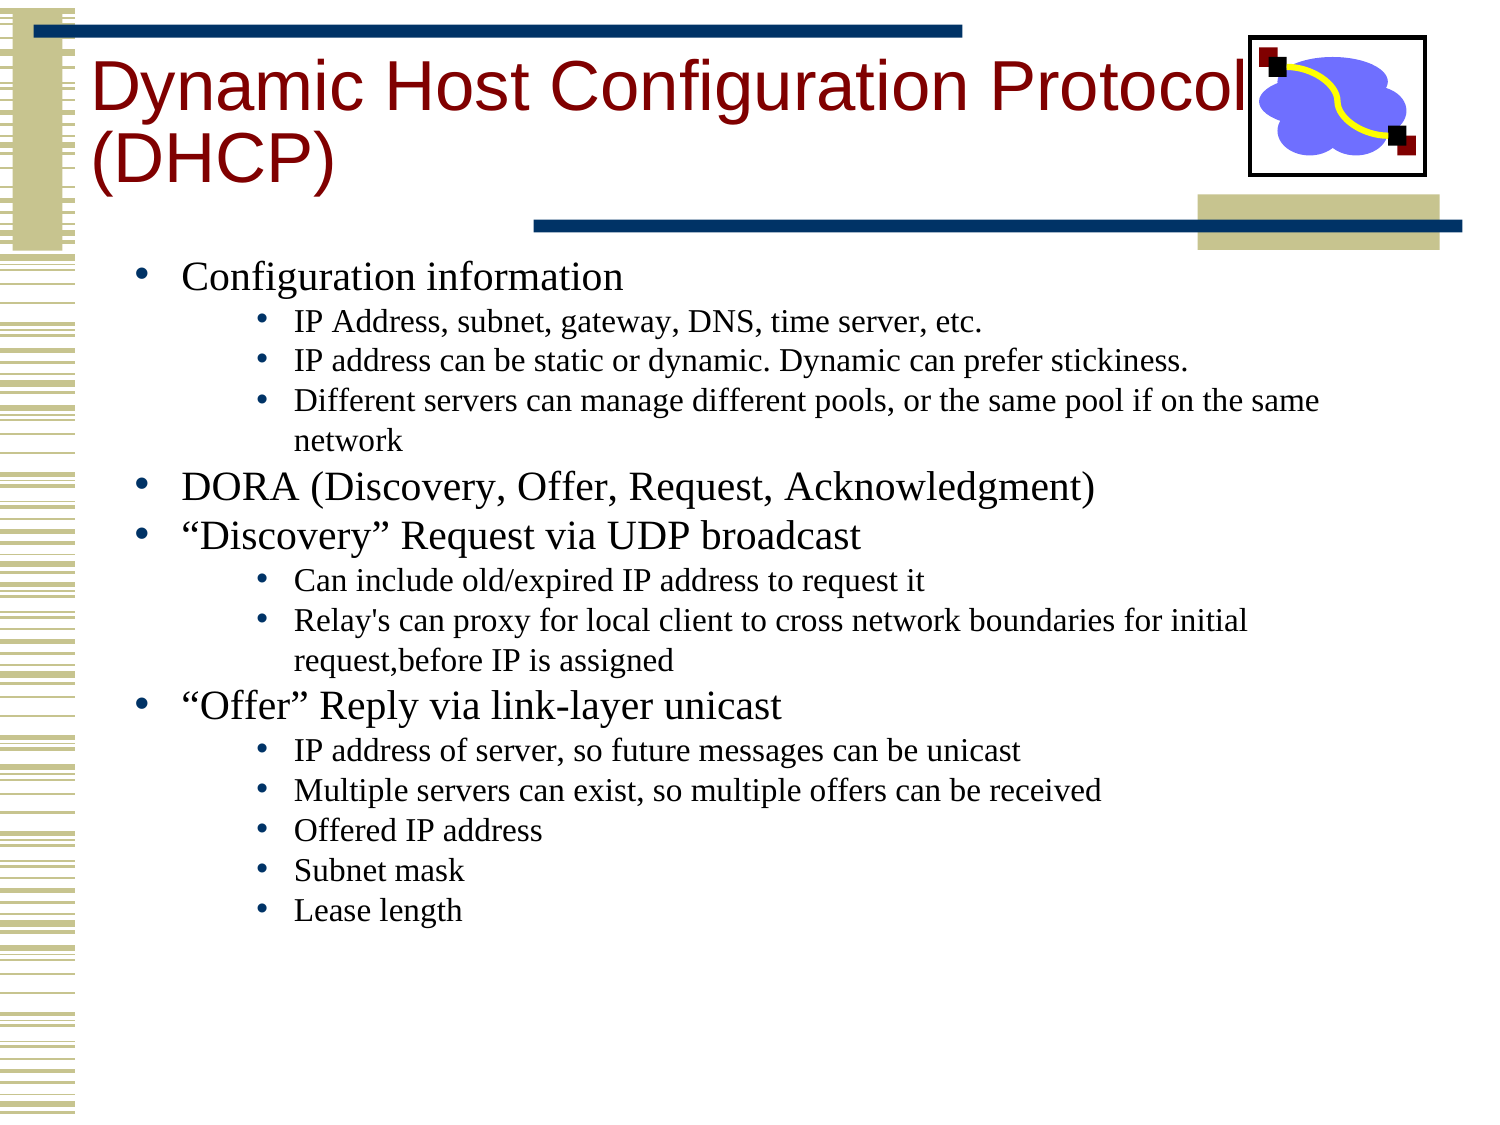

# Dynamic Host Configuration Protocol (DHCP)
Configuration information
IP Address, subnet, gateway, DNS, time server, etc.
IP address can be static or dynamic. Dynamic can prefer stickiness.
Different servers can manage different pools, or the same pool if on the same network
DORA (Discovery, Offer, Request, Acknowledgment)
“Discovery” Request via UDP broadcast
Can include old/expired IP address to request it
Relay's can proxy for local client to cross network boundaries for initial request,before IP is assigned
“Offer” Reply via link-layer unicast
IP address of server, so future messages can be unicast
Multiple servers can exist, so multiple offers can be received
Offered IP address
Subnet mask
Lease length